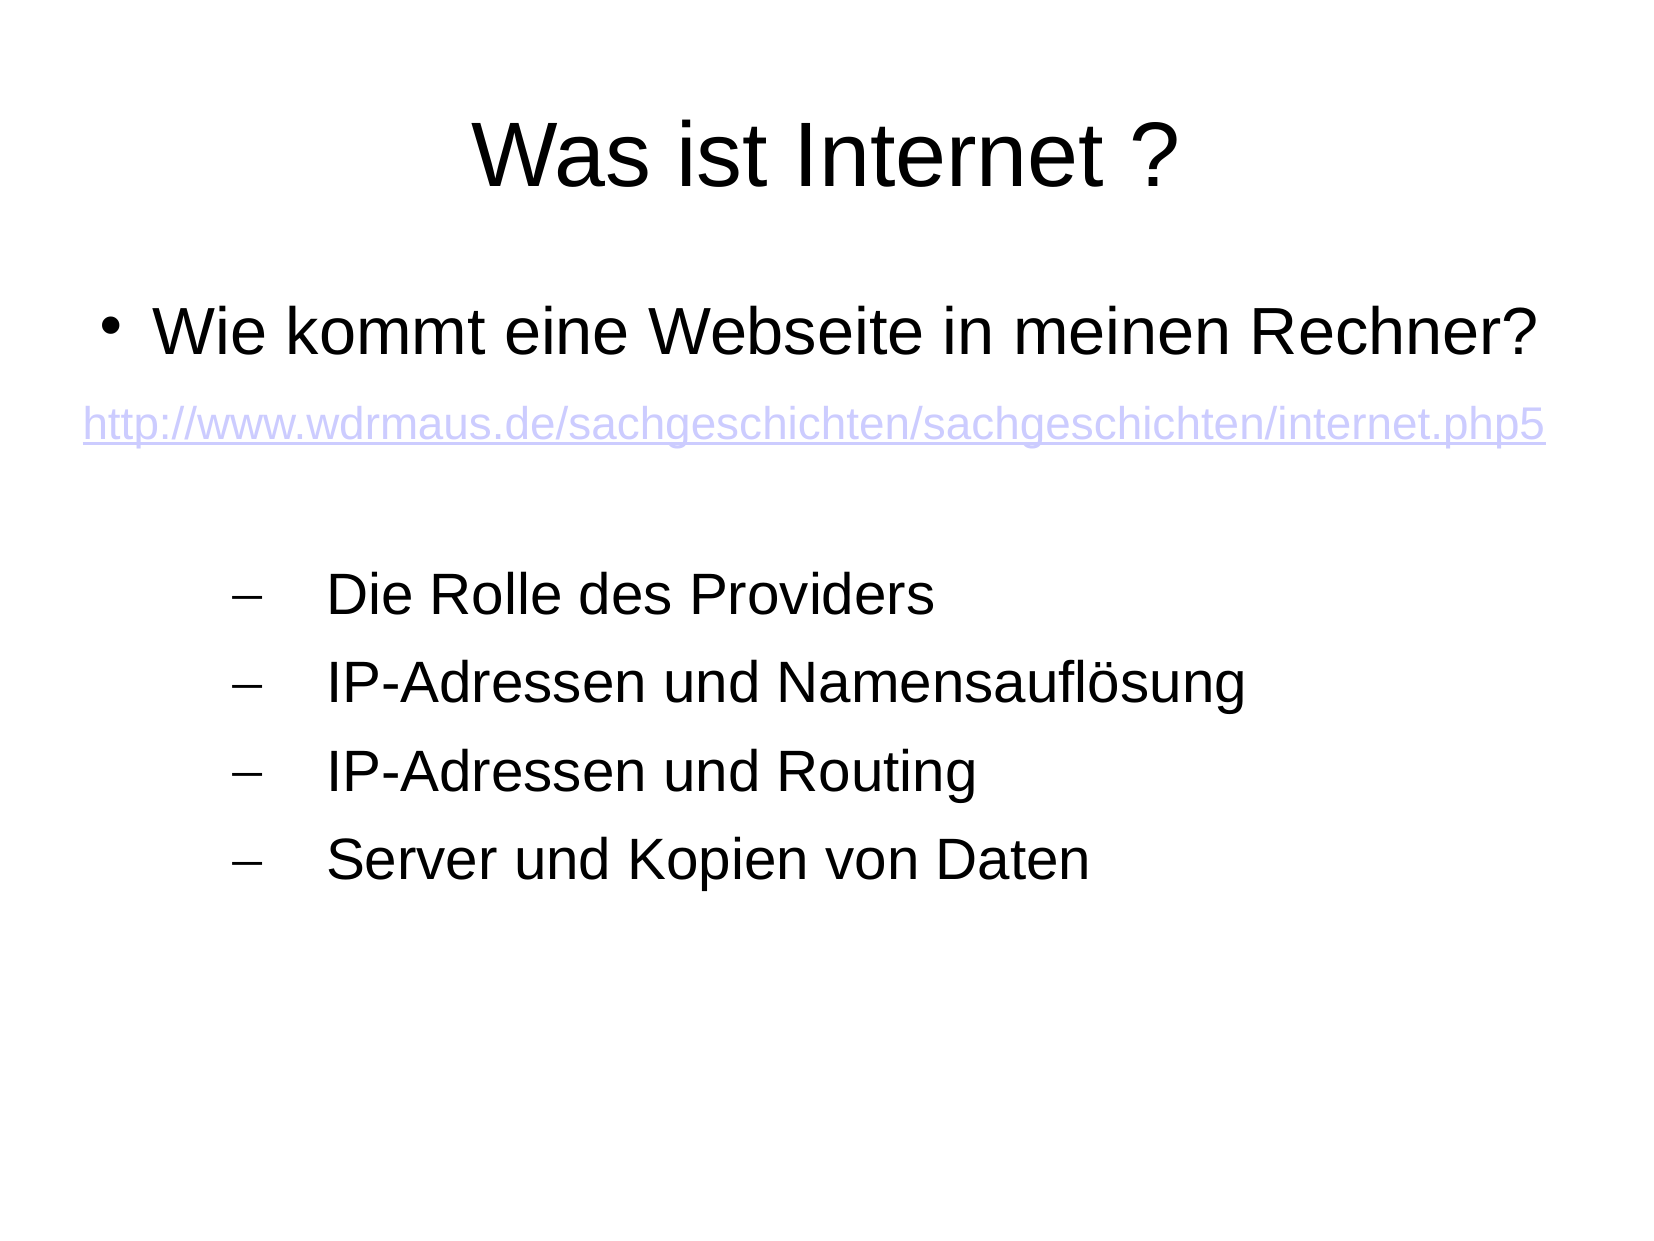

# Was ist Internet ?
Wie kommt eine Webseite in meinen Rechner?
http://www.wdrmaus.de/sachgeschichten/sachgeschichten/internet.php5
Die Rolle des Providers
IP-Adressen und Namensauflösung
IP-Adressen und Routing
Server und Kopien von Daten